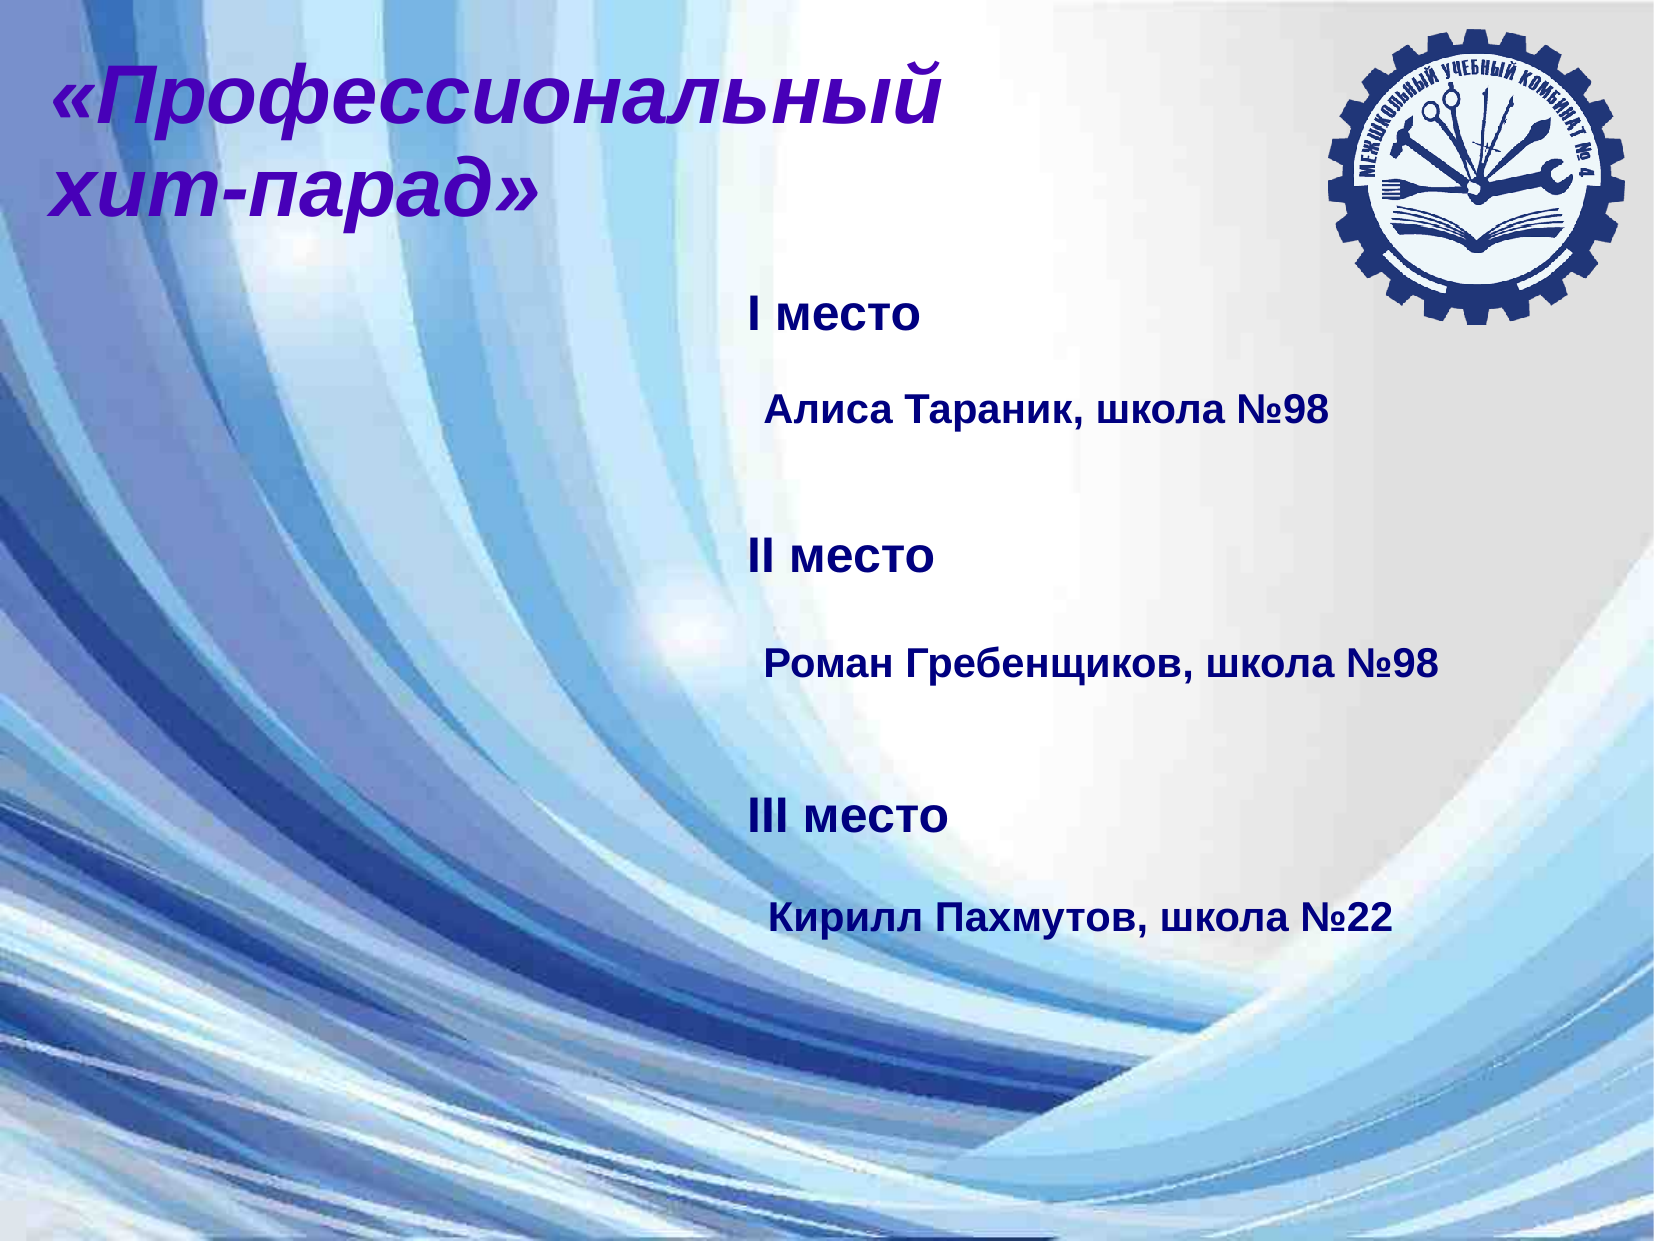

«Профессиональный
хит-парад»
I место
Алиса Тараник, школа №98
II место
Роман Гребенщиков, школа №98
III место
Кирилл Пахмутов, школа №22